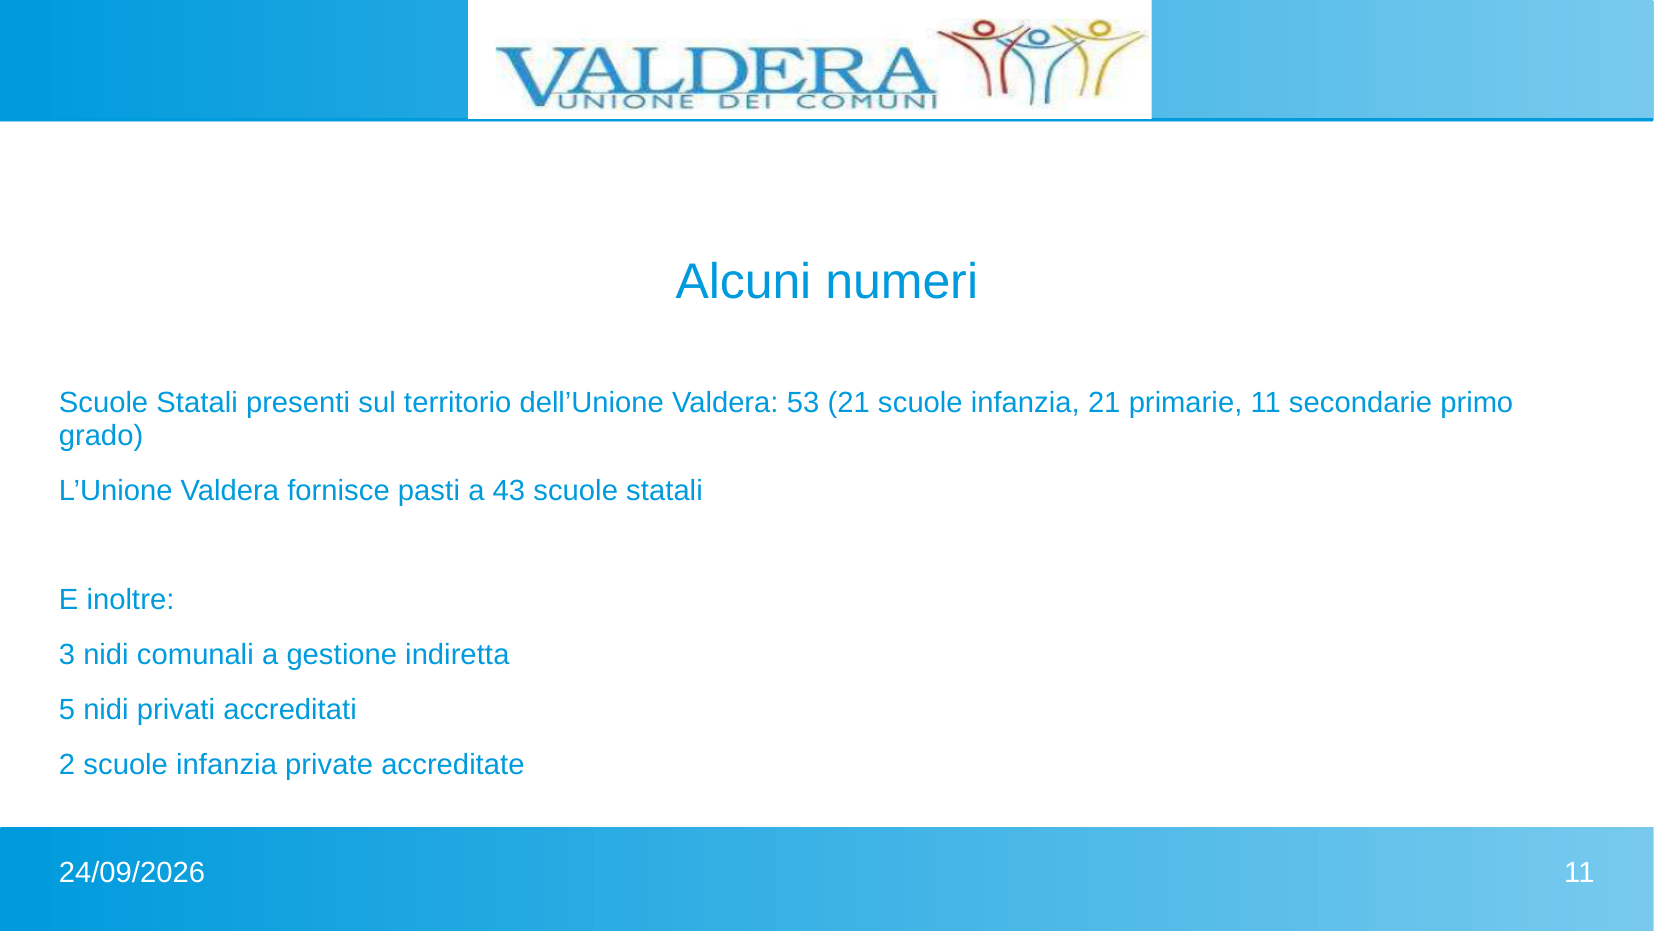

# .
Alcuni numeri
Scuole Statali presenti sul territorio dell’Unione Valdera: 53 (21 scuole infanzia, 21 primarie, 11 secondarie primo grado)
L’Unione Valdera fornisce pasti a 43 scuole statali
E inoltre:
3 nidi comunali a gestione indiretta
5 nidi privati accreditati
2 scuole infanzia private accreditate
11